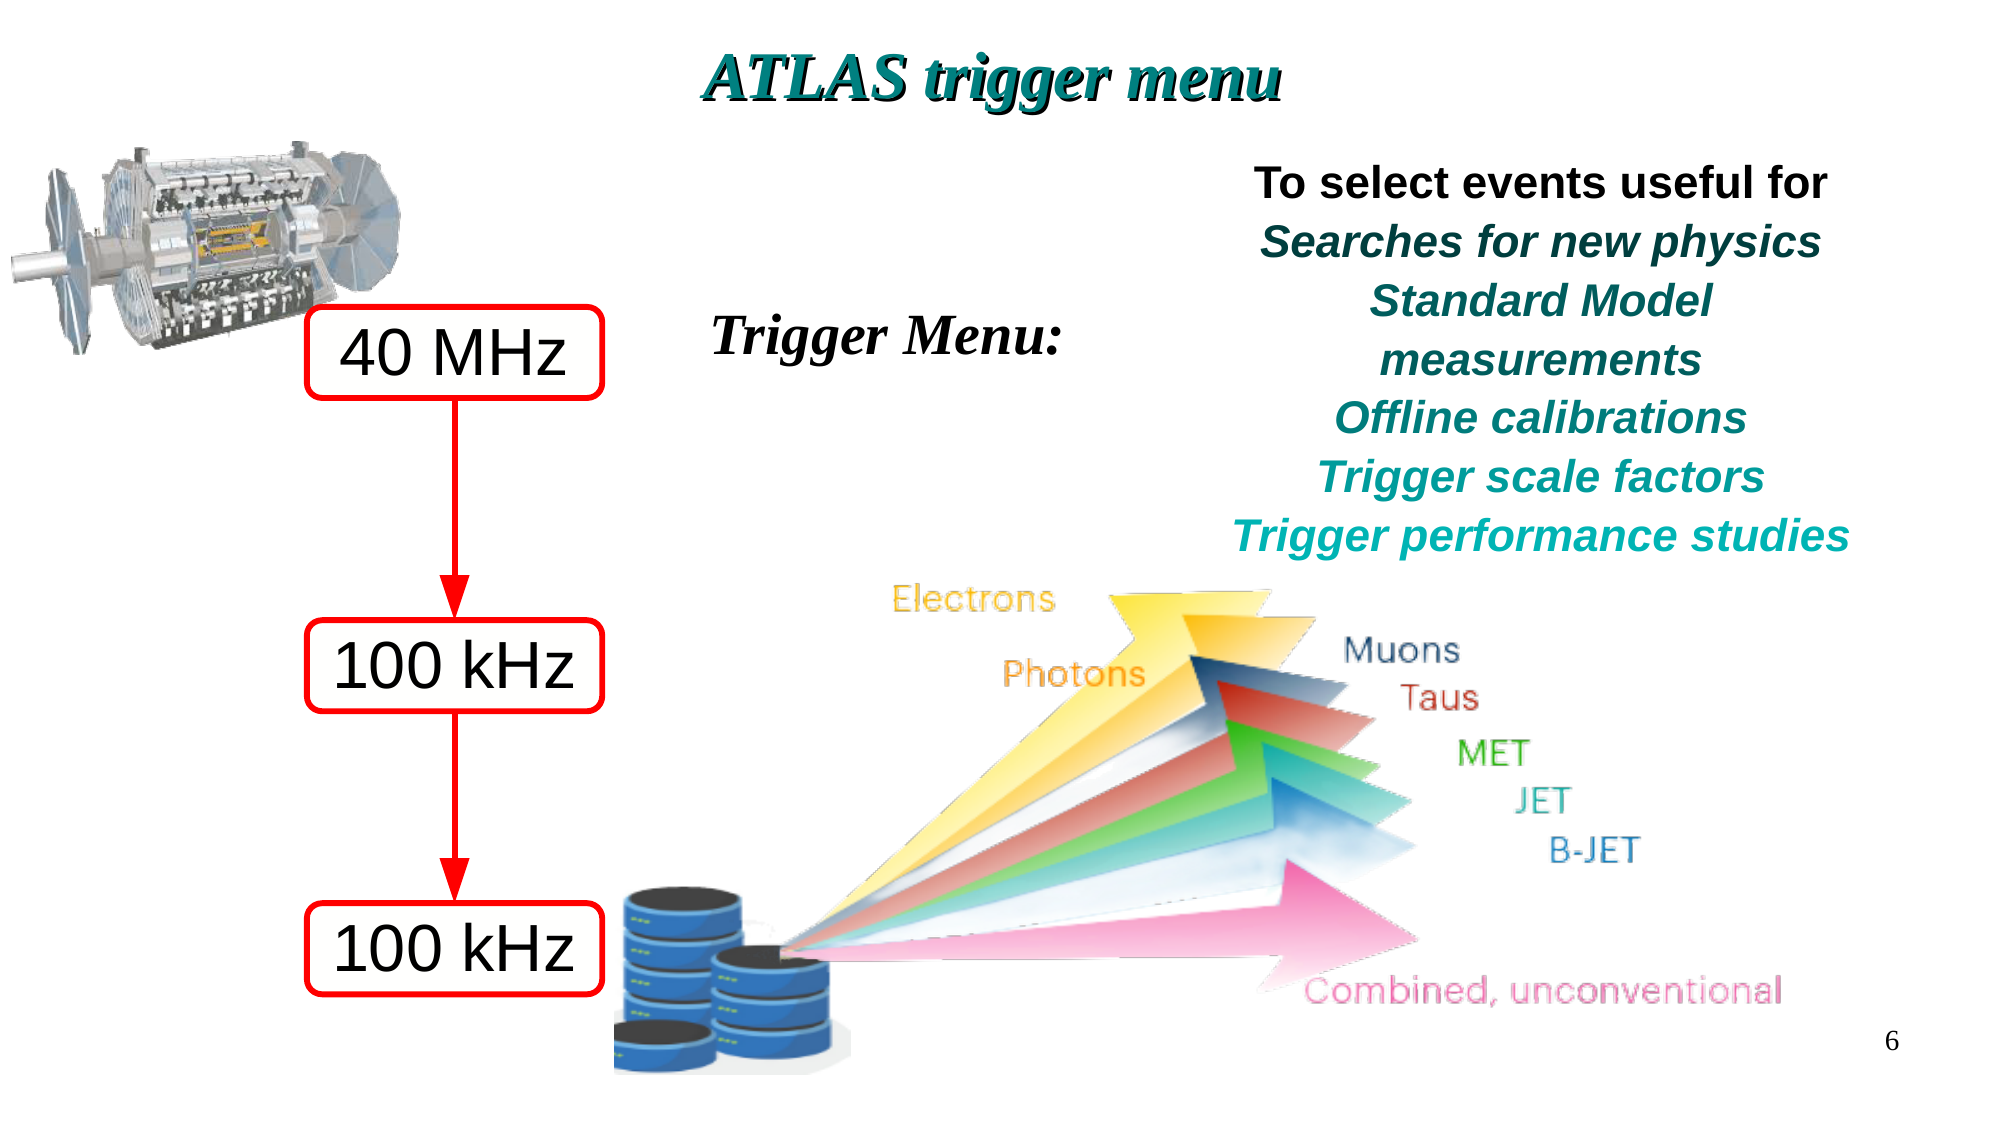

# ATLAS trigger menu
To select events useful for
Searches for new physics
Standard Model measurements
Offline calibrations
Trigger scale factors
Trigger performance studies
Trigger Menu:
40 MHz
100 kHz
100 kHz
6